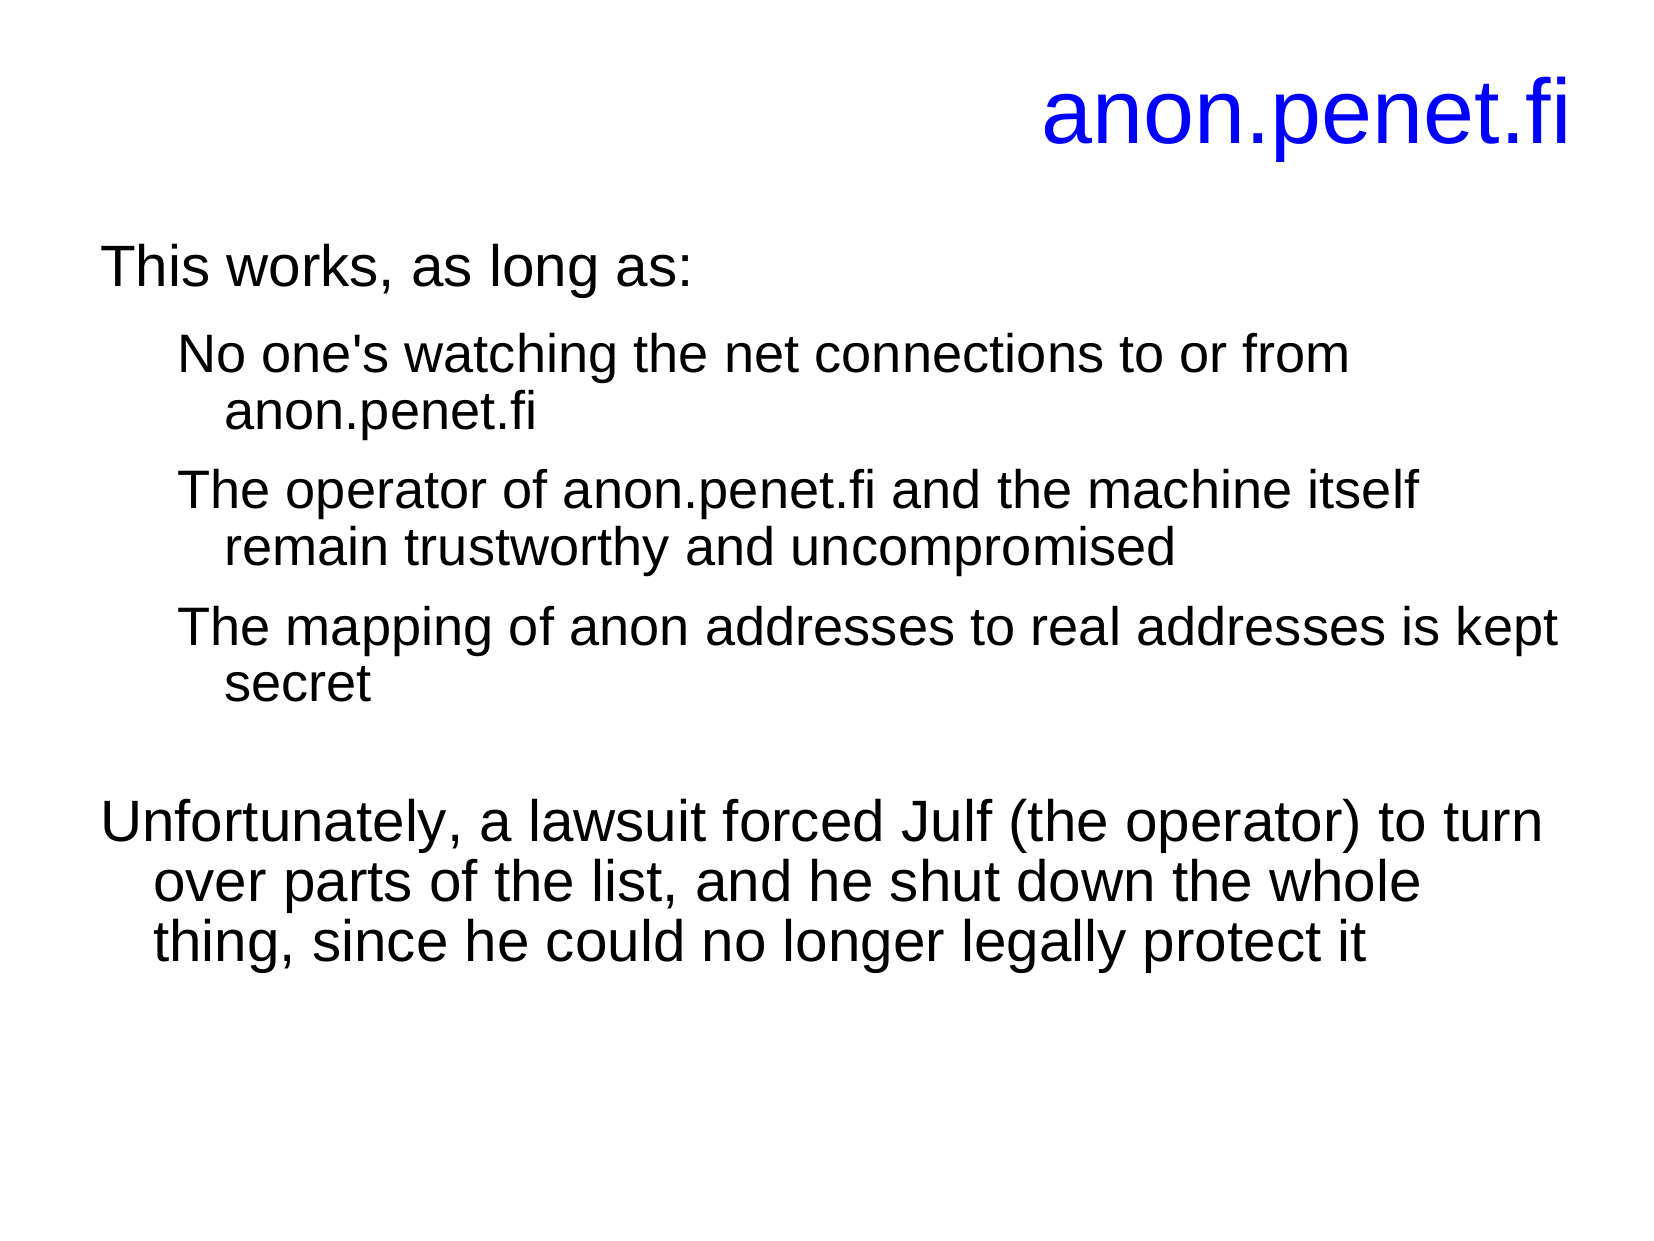

# anon.penet.fi
This works, as long as:
No one's watching the net connections to or from anon.penet.fi
The operator of anon.penet.fi and the machine itself remain trustworthy and uncompromised
The mapping of anon addresses to real addresses is kept secret
Unfortunately, a lawsuit forced Julf (the operator) to turn over parts of the list, and he shut down the whole thing, since he could no longer legally protect it